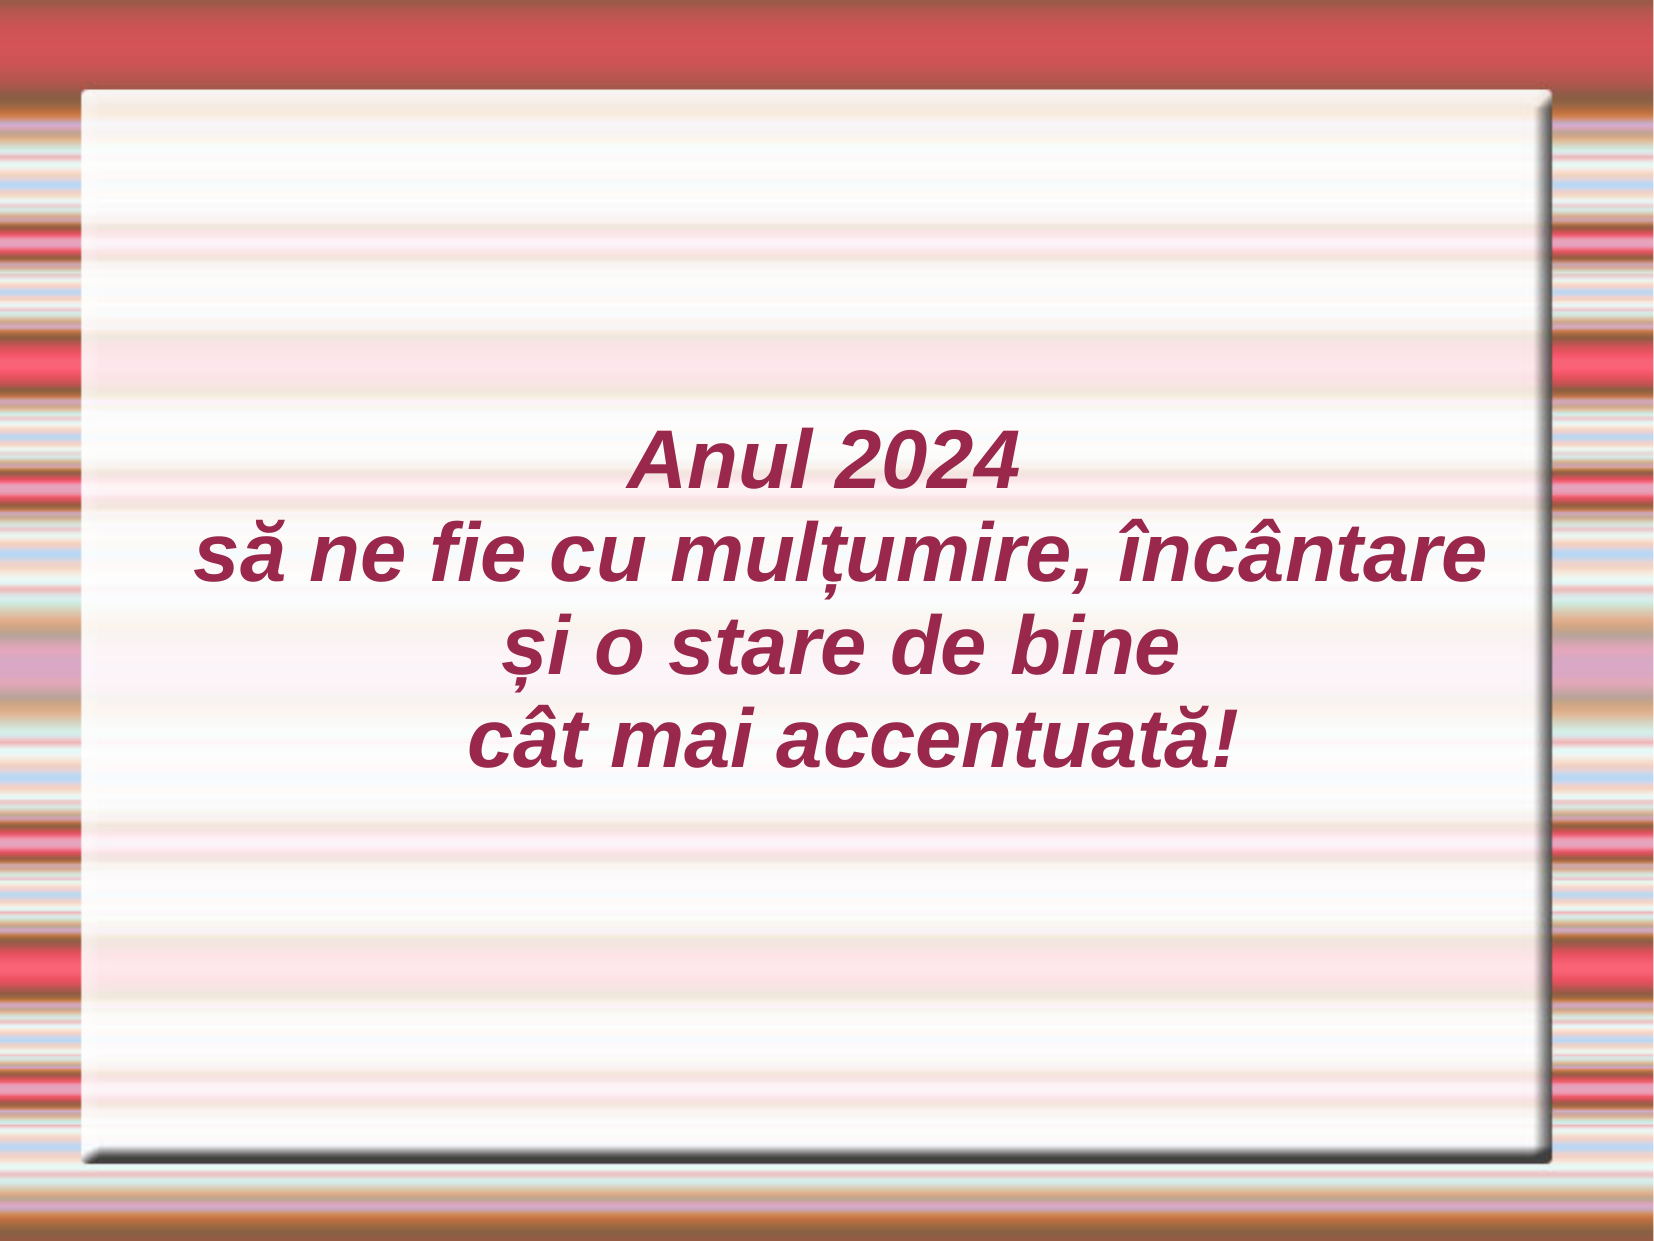

# Anul 2024 să ne fie cu mulțumire, încântare și o stare de bine cât mai accentuată!